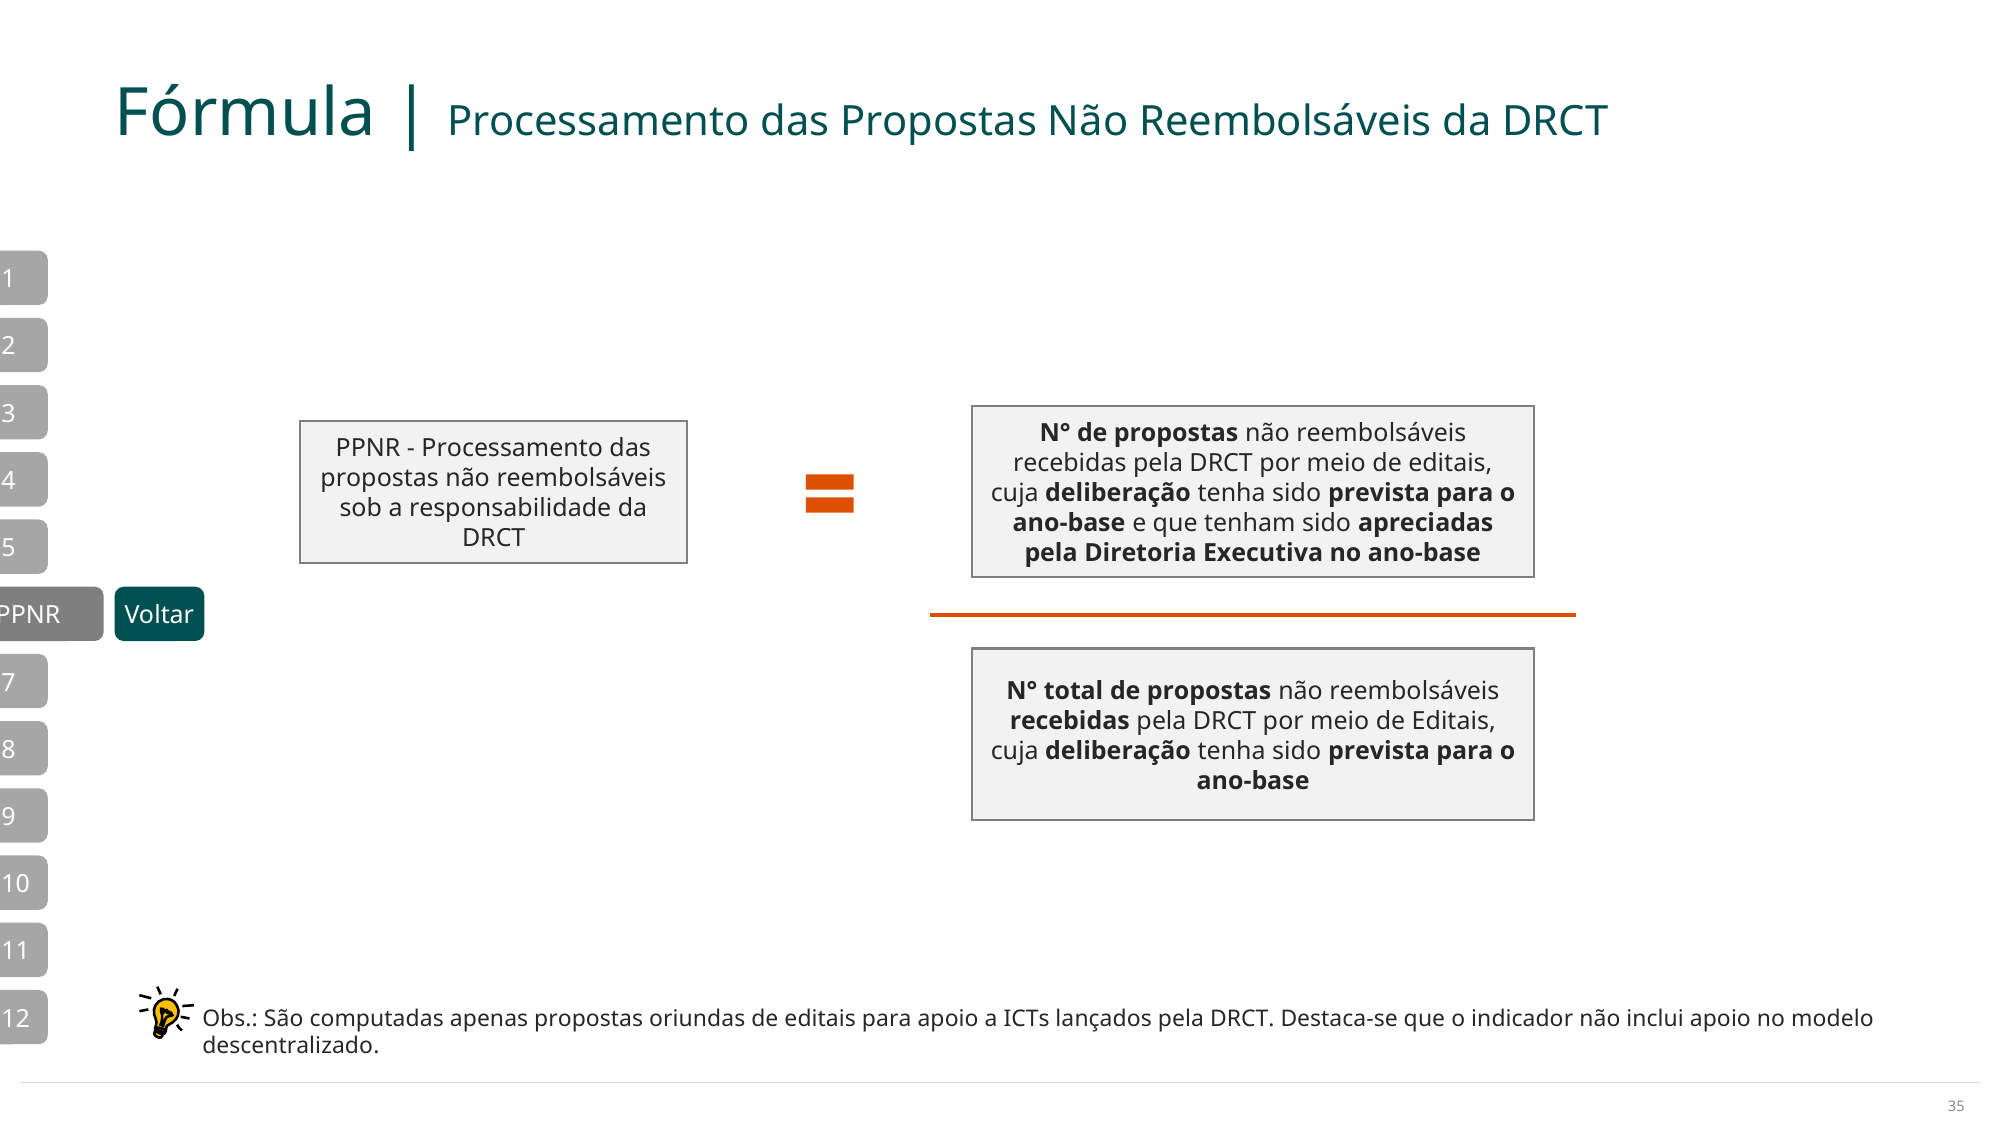

# Fórmula | Processamento das Propostas Não Reembolsáveis da DRCT
1
2
3
N° de propostas não reembolsáveis recebidas pela DRCT por meio de editais, cuja deliberação tenha sido prevista para o ano-base e que tenham sido apreciadas pela Diretoria Executiva no ano-base
PPNR - Processamento das propostas não reembolsáveis sob a responsabilidade da DRCT
4
5
PPNR
Voltar
N° total de propostas não reembolsáveis recebidas pela DRCT por meio de Editais, cuja deliberação tenha sido prevista para o ano-base
7
8
9
10
11
12
Obs.: São computadas apenas propostas oriundas de editais para apoio a ICTs lançados pela DRCT. Destaca-se que o indicador não inclui apoio no modelo descentralizado.